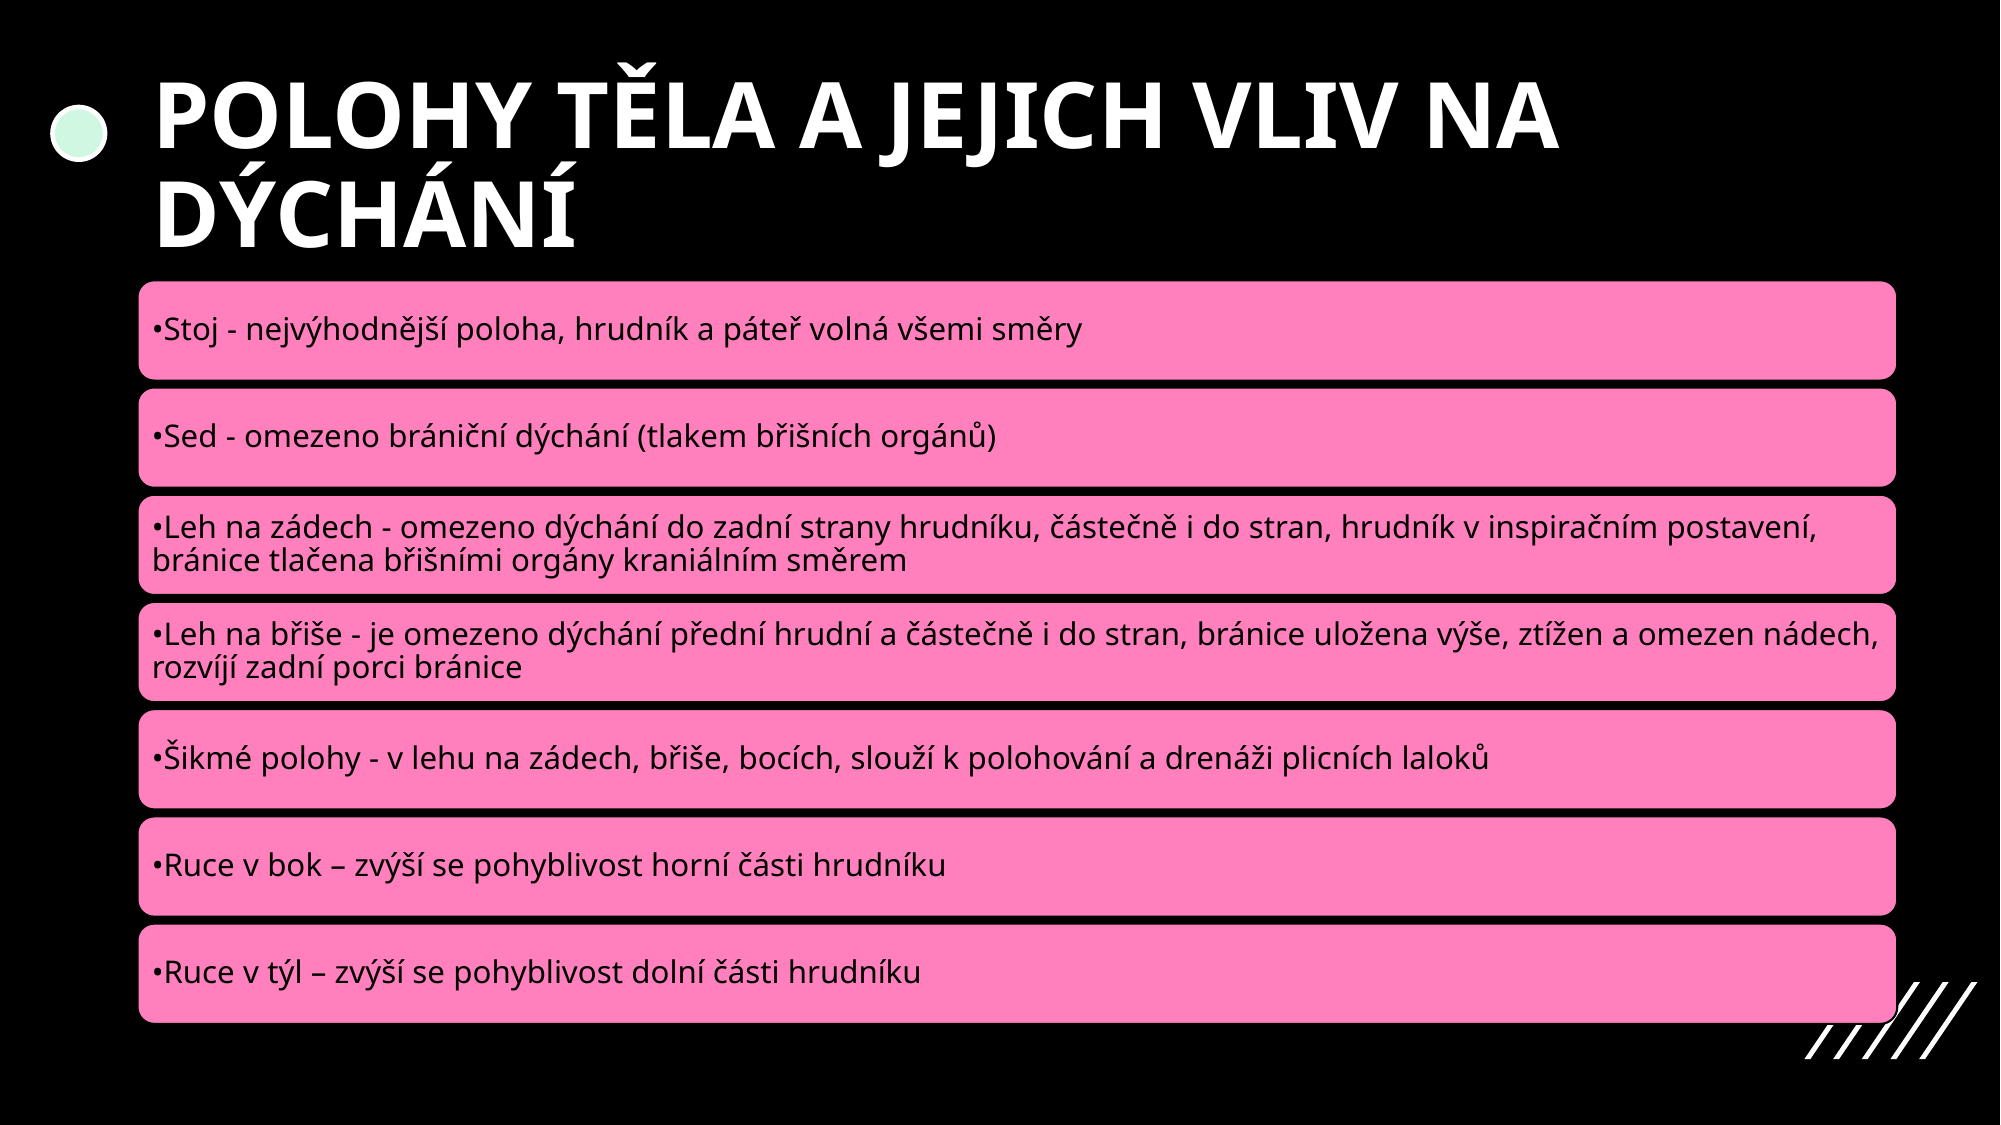

# POLOHY TĚLA A JEJICH VLIV NA DÝCHÁNÍ
•Stoj - nejvýhodnější poloha, hrudník a páteř volná všemi směry
•Sed - omezeno brániční dýchání (tlakem břišních orgánů)
•Leh na zádech - omezeno dýchání do zadní strany hrudníku, částečně i do stran, hrudník v inspiračním postavení, bránice tlačena břišními orgány kraniálním směrem
•Leh na břiše - je omezeno dýchání přední hrudní a částečně i do stran, bránice uložena výše, ztížen a omezen nádech, rozvíjí zadní porci bránice
•Šikmé polohy - v lehu na zádech, břiše, bocích, slouží k polohování a drenáži plicních laloků
•Ruce v bok – zvýší se pohyblivost horní části hrudníku
•Ruce v týl – zvýší se pohyblivost dolní části hrudníku